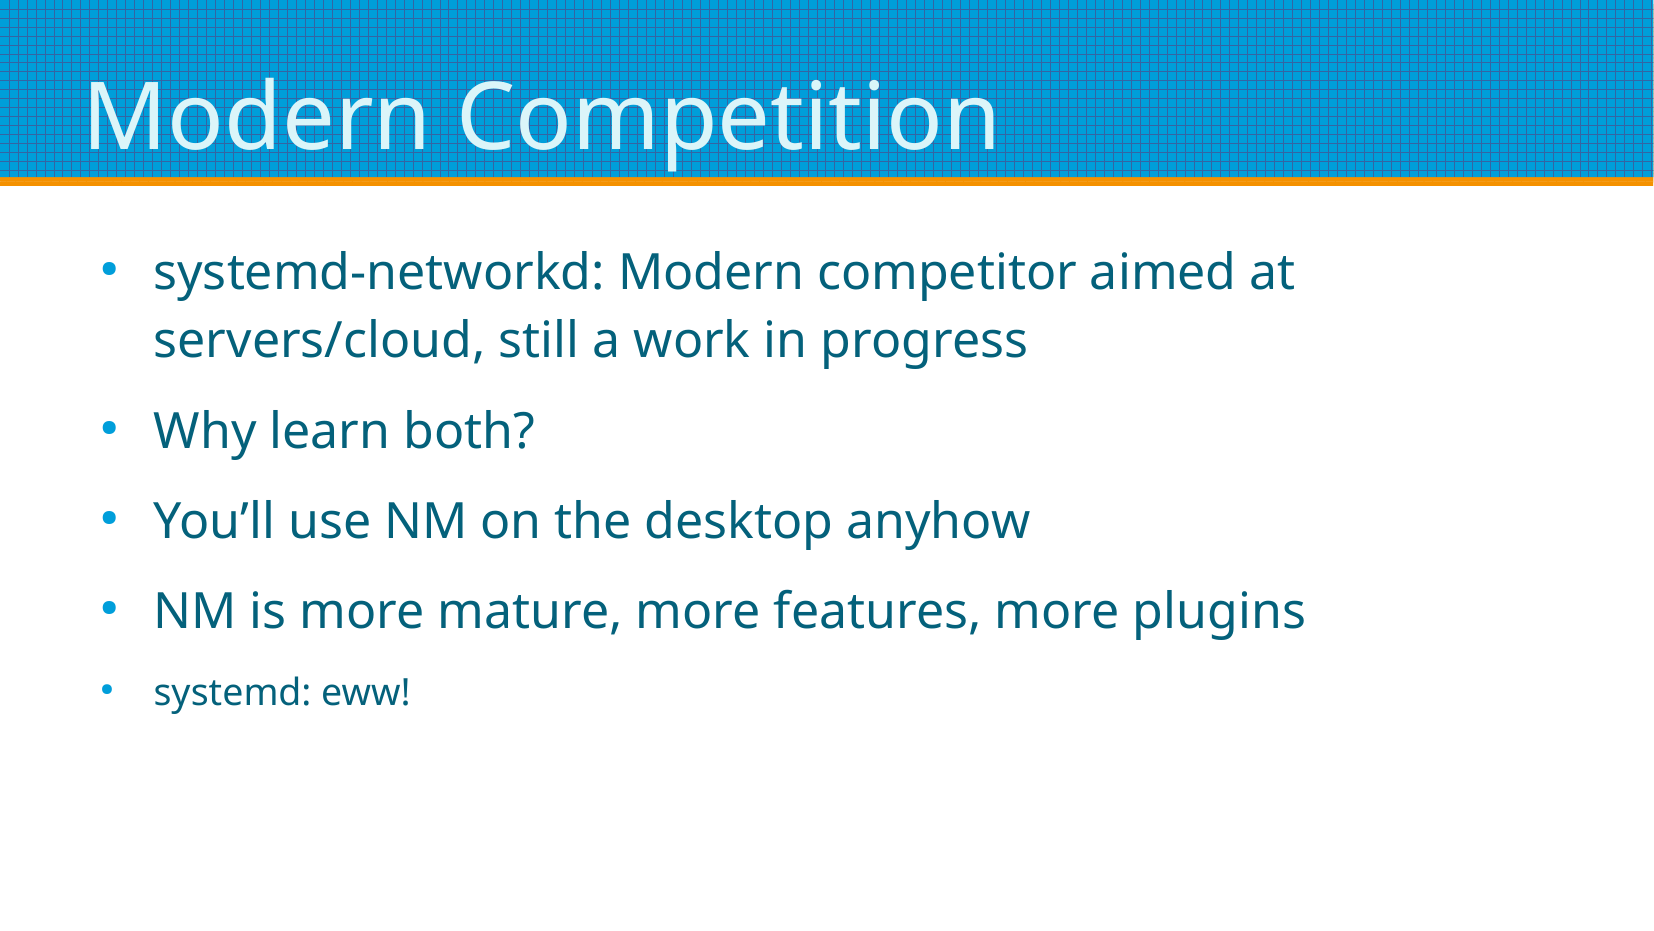

# Modern Competition
systemd-networkd: Modern competitor aimed at servers/cloud, still a work in progress
Why learn both?
You’ll use NM on the desktop anyhow
NM is more mature, more features, more plugins
systemd: eww!